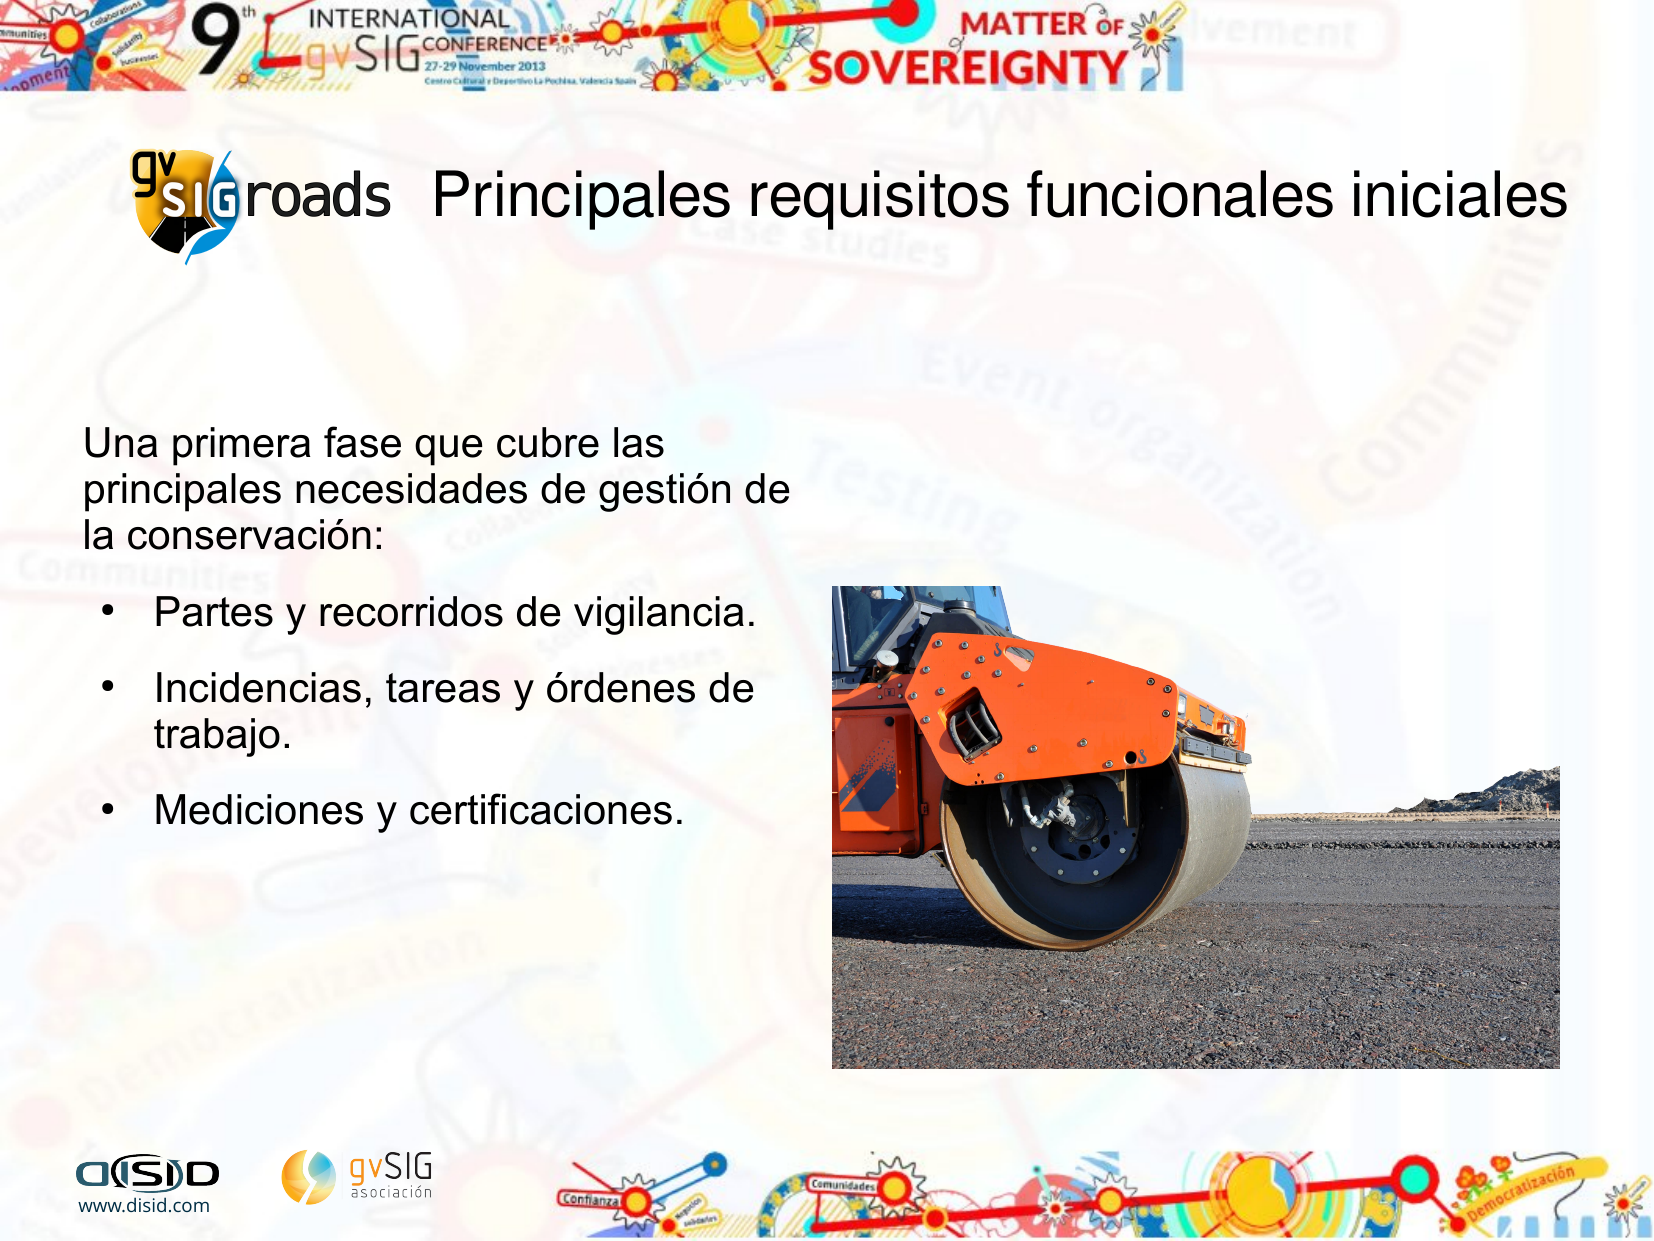

# Principales requisitos funcionales iniciales
Una primera fase que cubre las principales necesidades de gestión de la conservación:
Partes y recorridos de vigilancia.
Incidencias, tareas y órdenes de trabajo.
Mediciones y certificaciones.